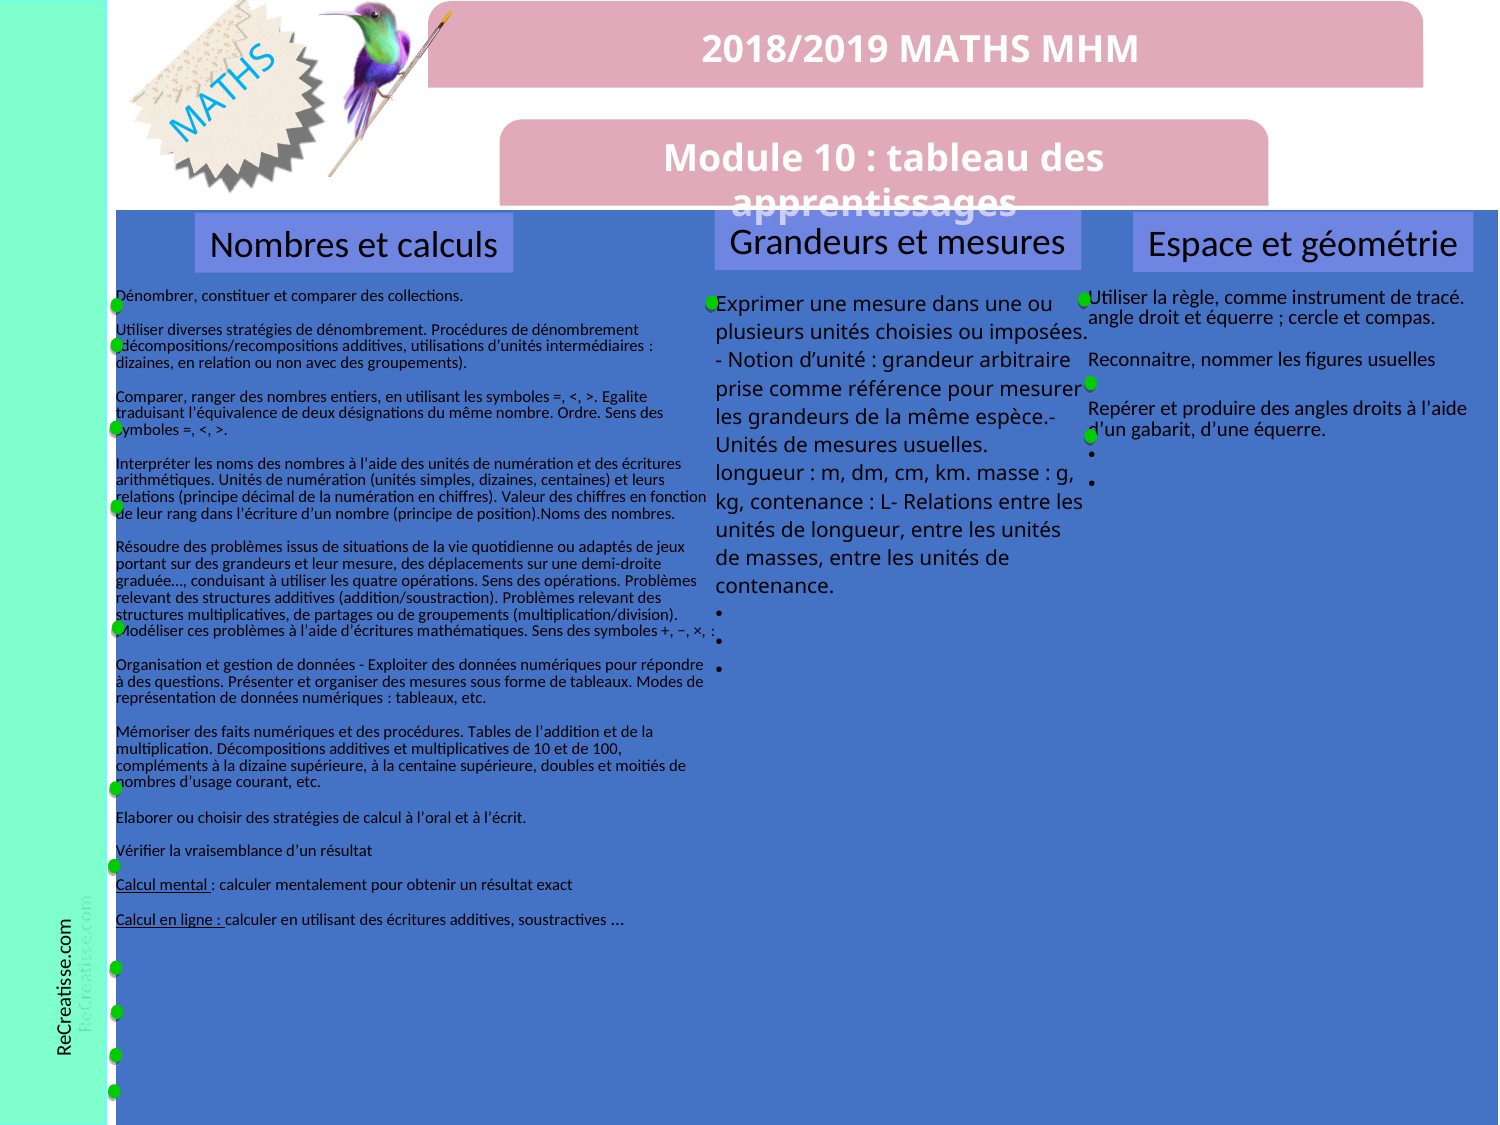

2018/2019 MATHS MHM
MATHS
Module 10 : tableau des apprentissages
| | | |
| --- | --- | --- |
| Dénombrer, constituer et comparer des collections. Utiliser diverses stratégies de dénombrement. Procédures de dénombrement (décompositions/recompositions additives, utilisations d’unités intermédiaires : dizaines, en relation ou non avec des groupements). Comparer, ranger des nombres entiers, en utilisant les symboles =, <, >. Egalite traduisant l’équivalence de deux désignations du même nombre. Ordre. Sens des symboles =, <, >. Interpréter les noms des nombres à l’aide des unités de numération et des écritures arithmétiques. Unités de numération (unités simples, dizaines, centaines) et leurs relations (principe décimal de la numération en chiffres). Valeur des chiffres en fonction de leur rang dans l’écriture d’un nombre (principe de position).Noms des nombres. Résoudre des problèmes issus de situations de la vie quotidienne ou adaptés de jeux portant sur des grandeurs et leur mesure, des déplacements sur une demi-droite graduée…, conduisant à utiliser les quatre opérations. Sens des opérations. Problèmes relevant des structures additives (addition/soustraction). Problèmes relevant des structures multiplicatives, de partages ou de groupements (multiplication/division). Modéliser ces problèmes à l’aide d’écritures mathématiques. Sens des symboles +, −, ×, : Organisation et gestion de données - Exploiter des données numériques pour répondre à des questions. Présenter et organiser des mesures sous forme de tableaux. Modes de représentation de données numériques : tableaux, etc. Mémoriser des faits numériques et des procédures. Tables de l’addition et de la multiplication. Décompositions additives et multiplicatives de 10 et de 100, compléments à la dizaine supérieure, à la centaine supérieure, doubles et moitiés de nombres d’usage courant, etc. Elaborer ou choisir des stratégies de calcul à l’oral et à l’écrit. Vérifier la vraisemblance d’un résultat Calcul mental : calculer mentalement pour obtenir un résultat exact Calcul en ligne : calculer en utilisant des écritures additives, soustractives … | Exprimer une mesure dans une ou plusieurs unités choisies ou imposées. - Notion d’unité : grandeur arbitraire prise comme référence pour mesurer les grandeurs de la même espèce.- Unités de mesures usuelles. longueur : m, dm, cm, km. masse : g, kg, contenance : L- Relations entre les unités de longueur, entre les unités de masses, entre les unités de contenance. | Utiliser la règle, comme instrument de tracé. angle droit et équerre ; cercle et compas. Reconnaitre, nommer les figures usuelles Repérer et produire des angles droits à l’aide d’un gabarit, d’une équerre. |
Grandeurs et mesures
Espace et géométrie
Nombres et calculs
ReCreatisse.com
ReCreatisse.com